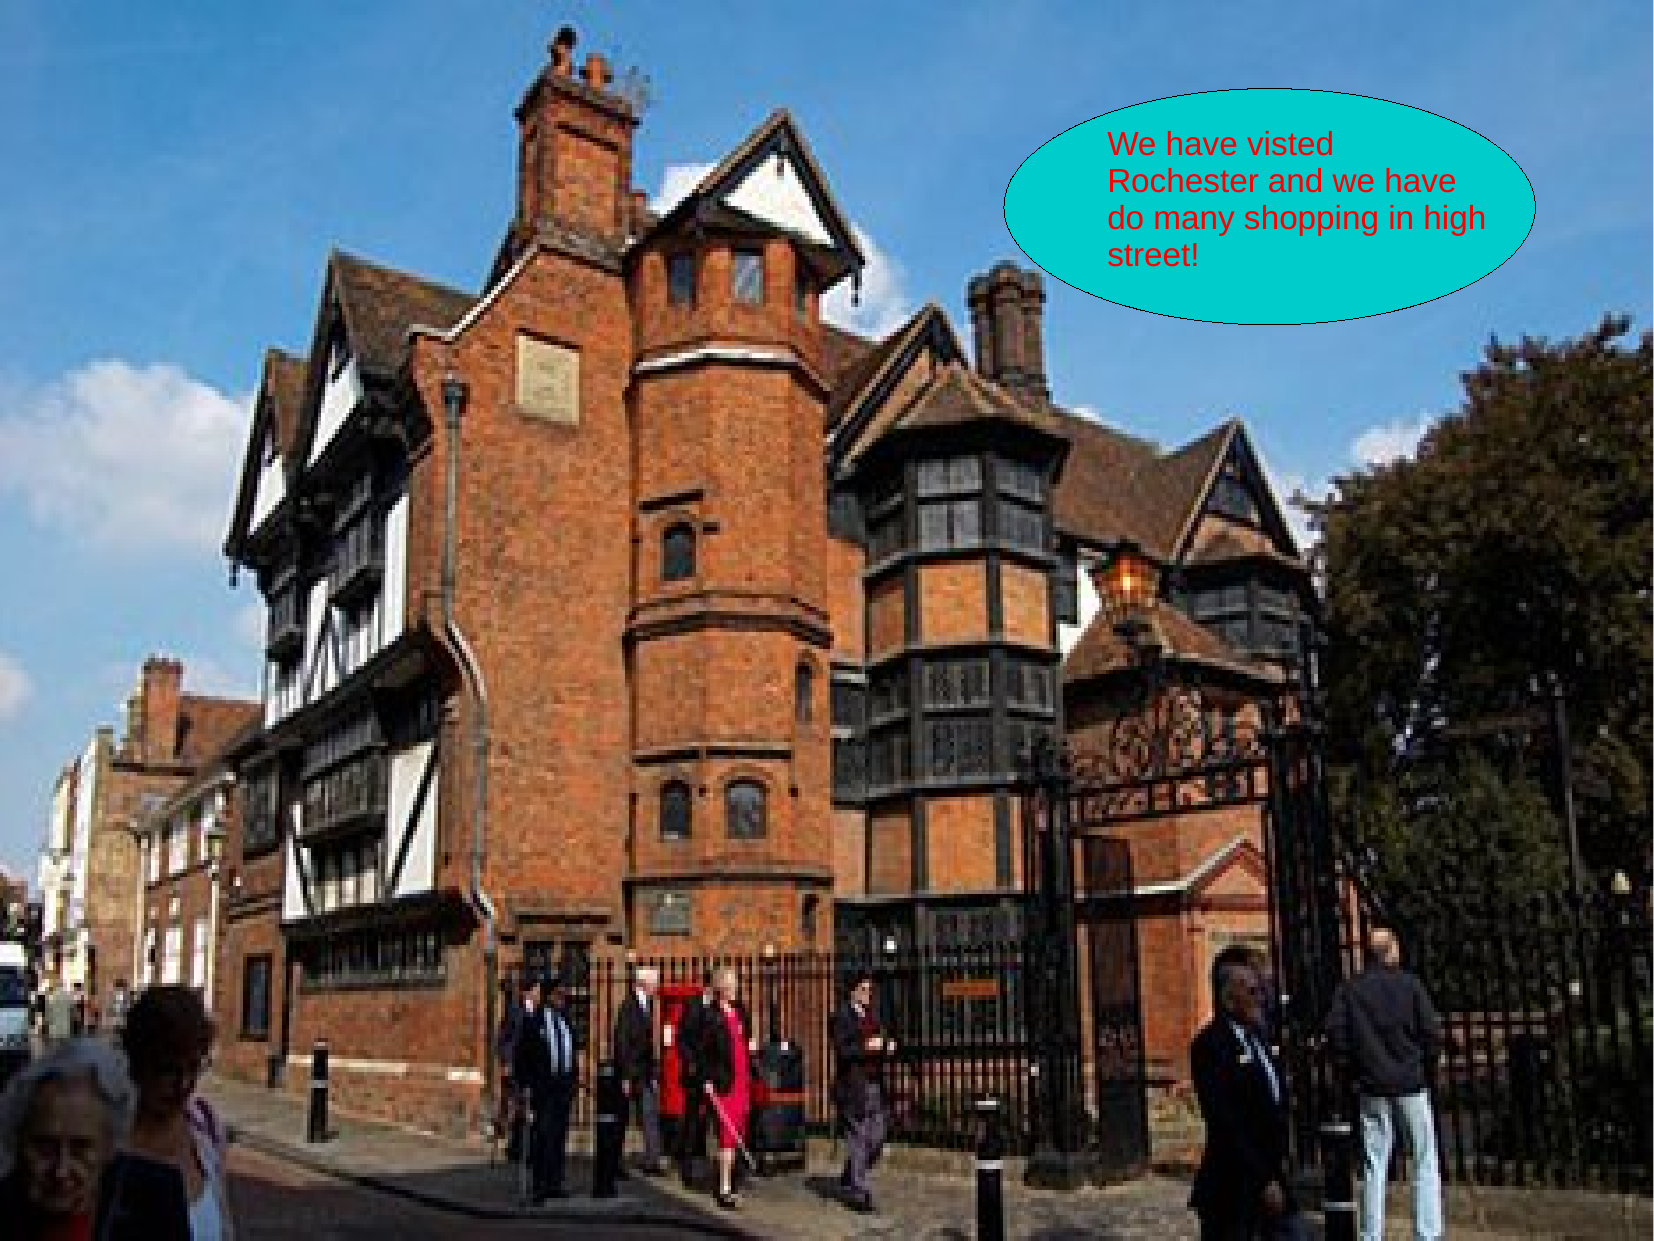

We have visted Rochester and we have do many shopping in high street!